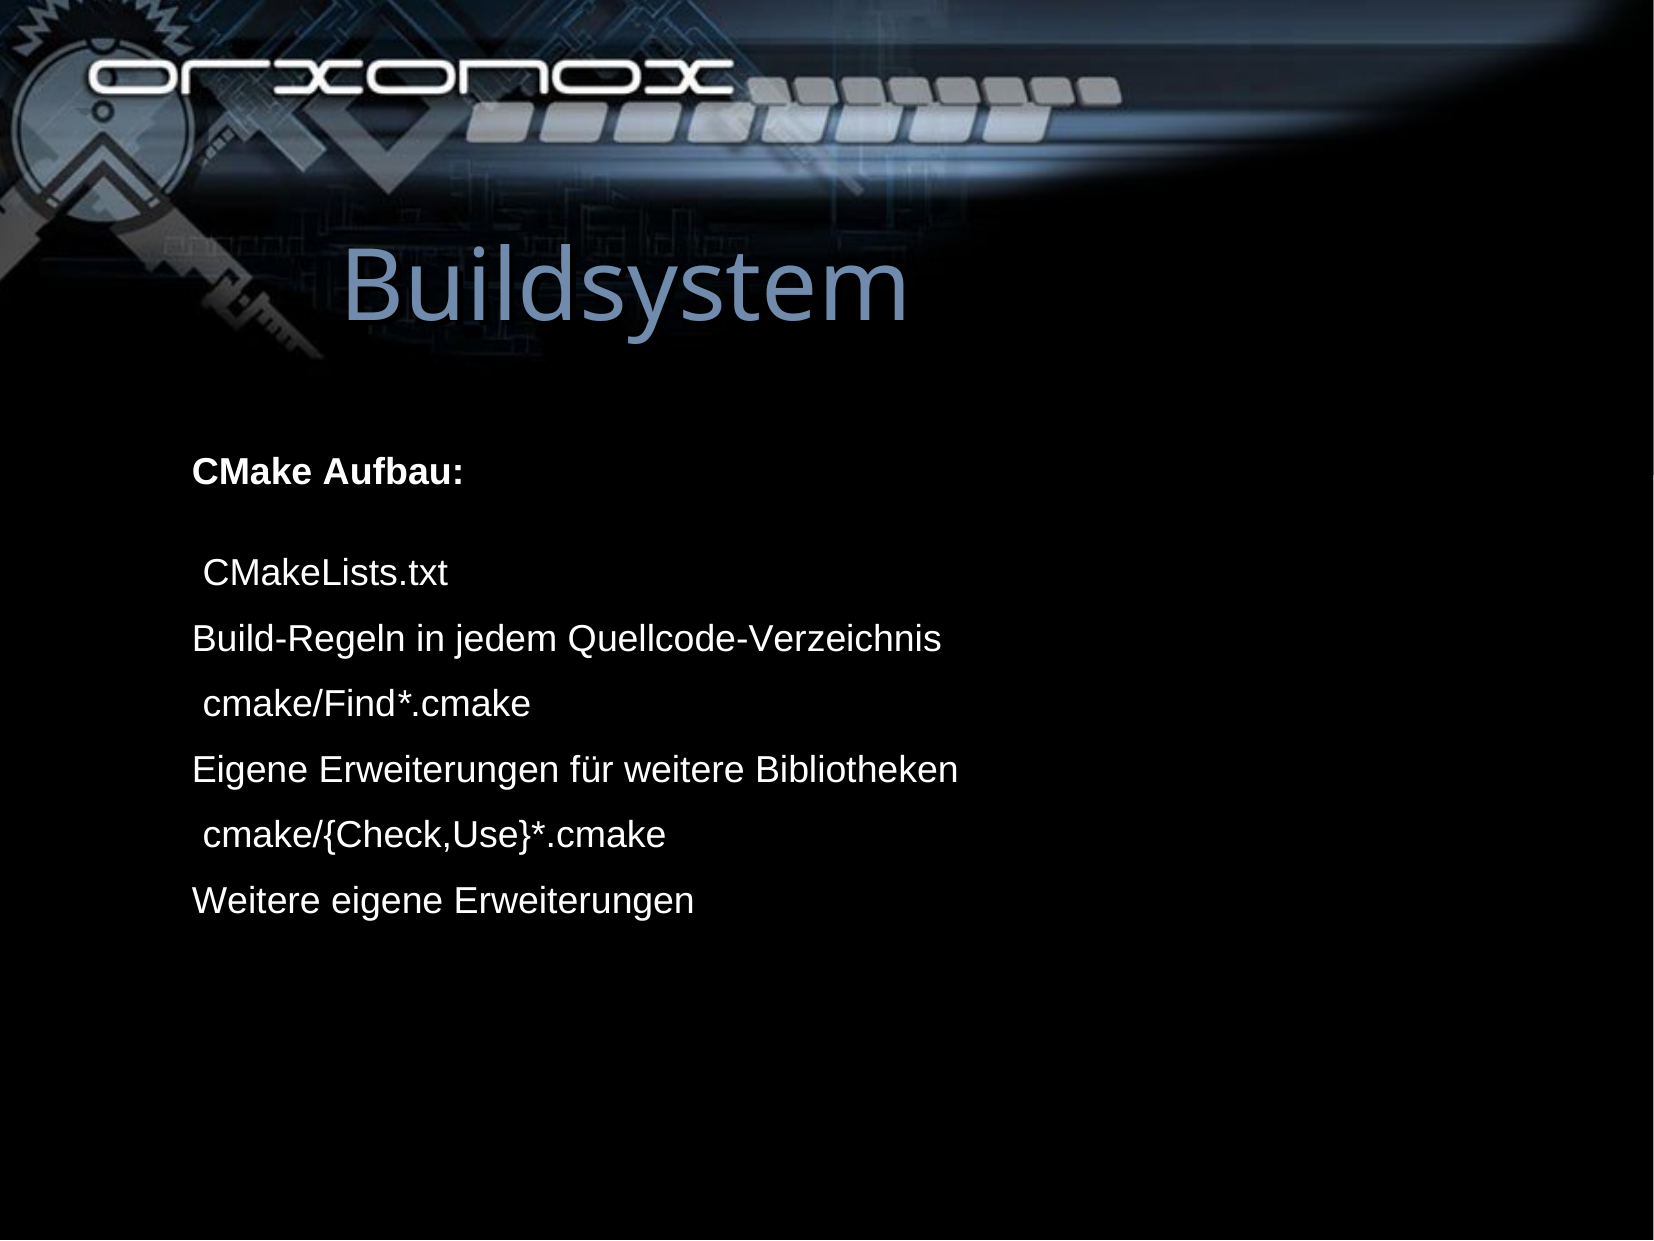

Buildsystem
CMake Aufbau:
 CMakeLists.txt
Build-Regeln in jedem Quellcode-Verzeichnis
 cmake/Find*.cmake
Eigene Erweiterungen für weitere Bibliotheken
 cmake/{Check,Use}*.cmake
Weitere eigene Erweiterungen